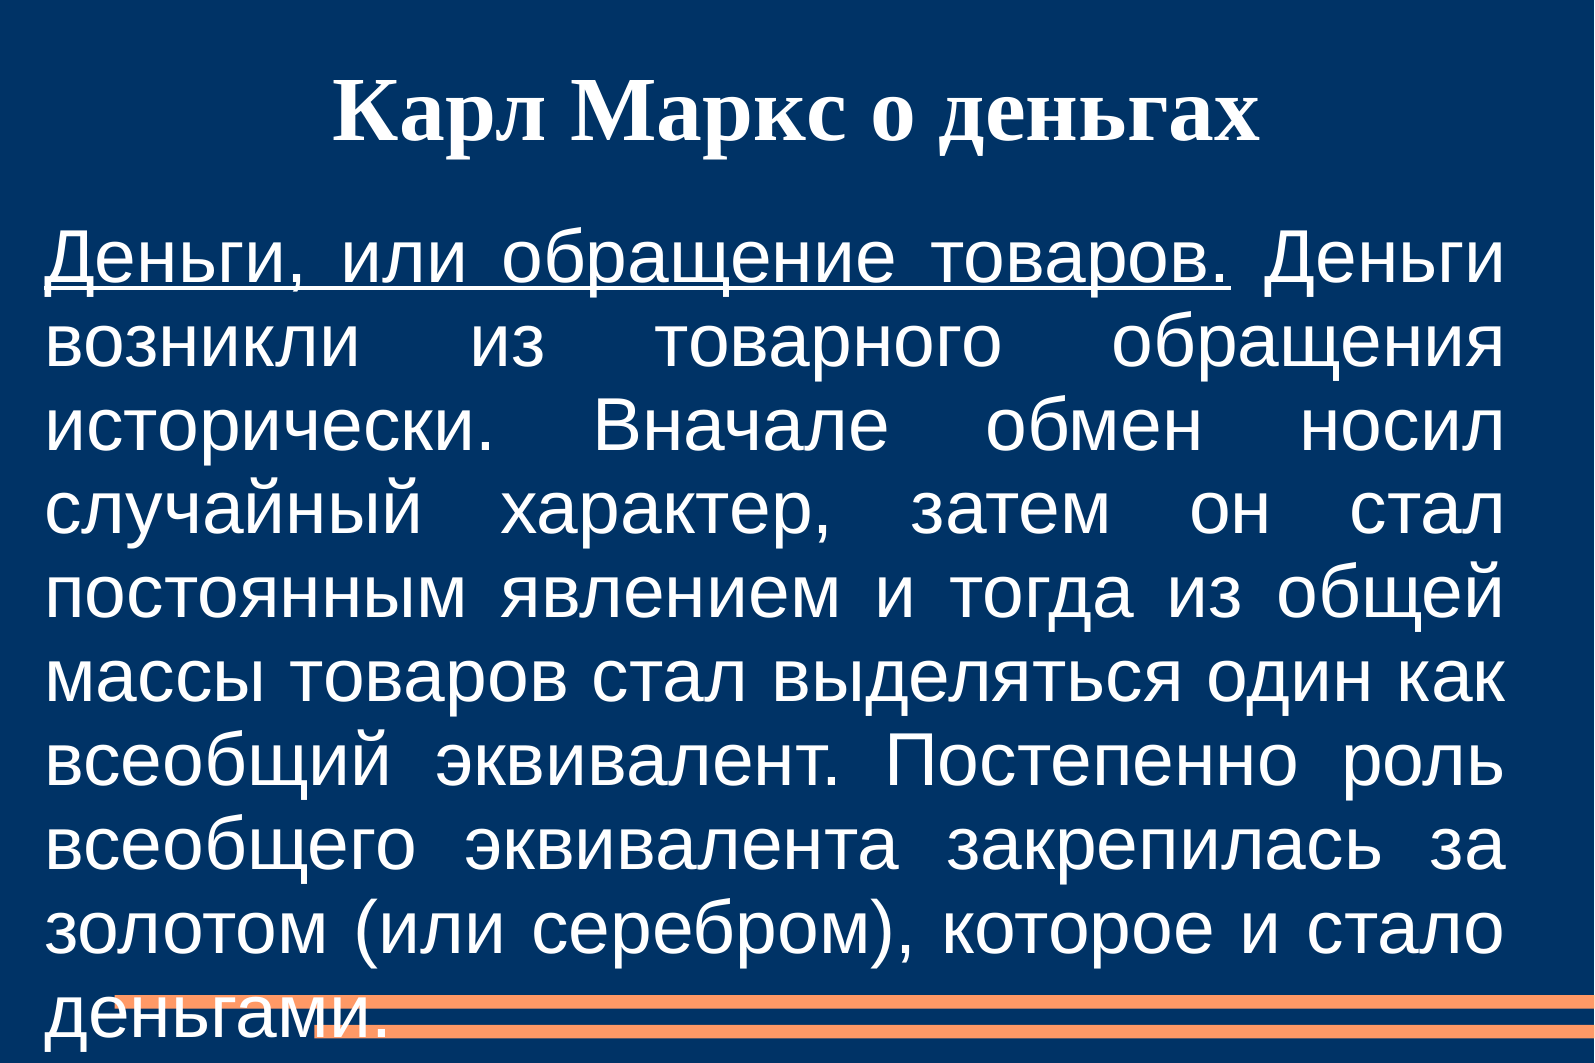

Карл Маркс о деньгах
Деньги, или обращение товаров. Деньги возникли из товарного обращения исторически. Вначале обмен носил случайный характер, затем он стал постоянным явлением и тогда из общей массы товаров стал выделяться один как всеобщий эквивалент. Постепенно роль всеобщего эквивалента закрепилась за золотом (или серебром), которое и стало деньгами.